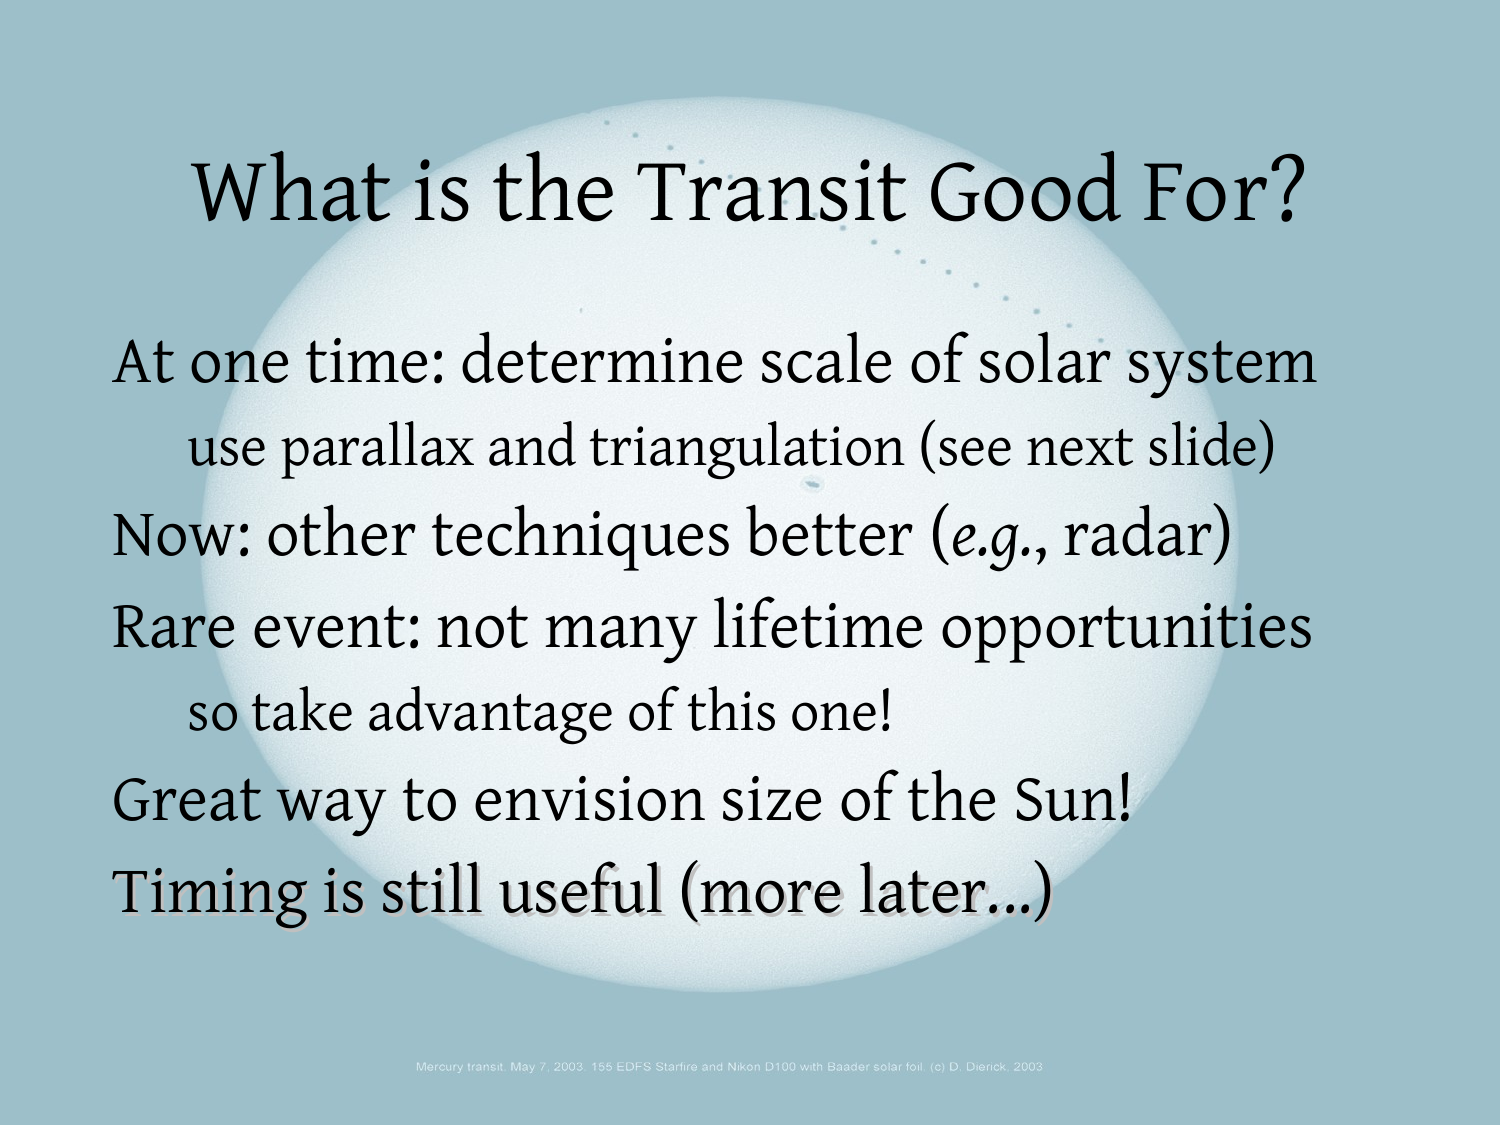

# What is the Transit Good For?
At one time: determine scale of solar system
use parallax and triangulation (see next slide)
Now: other techniques better (e.g., radar)
Rare event: not many lifetime opportunities
so take advantage of this one!
Great way to envision size of the Sun!
Timing is still useful (more later...)